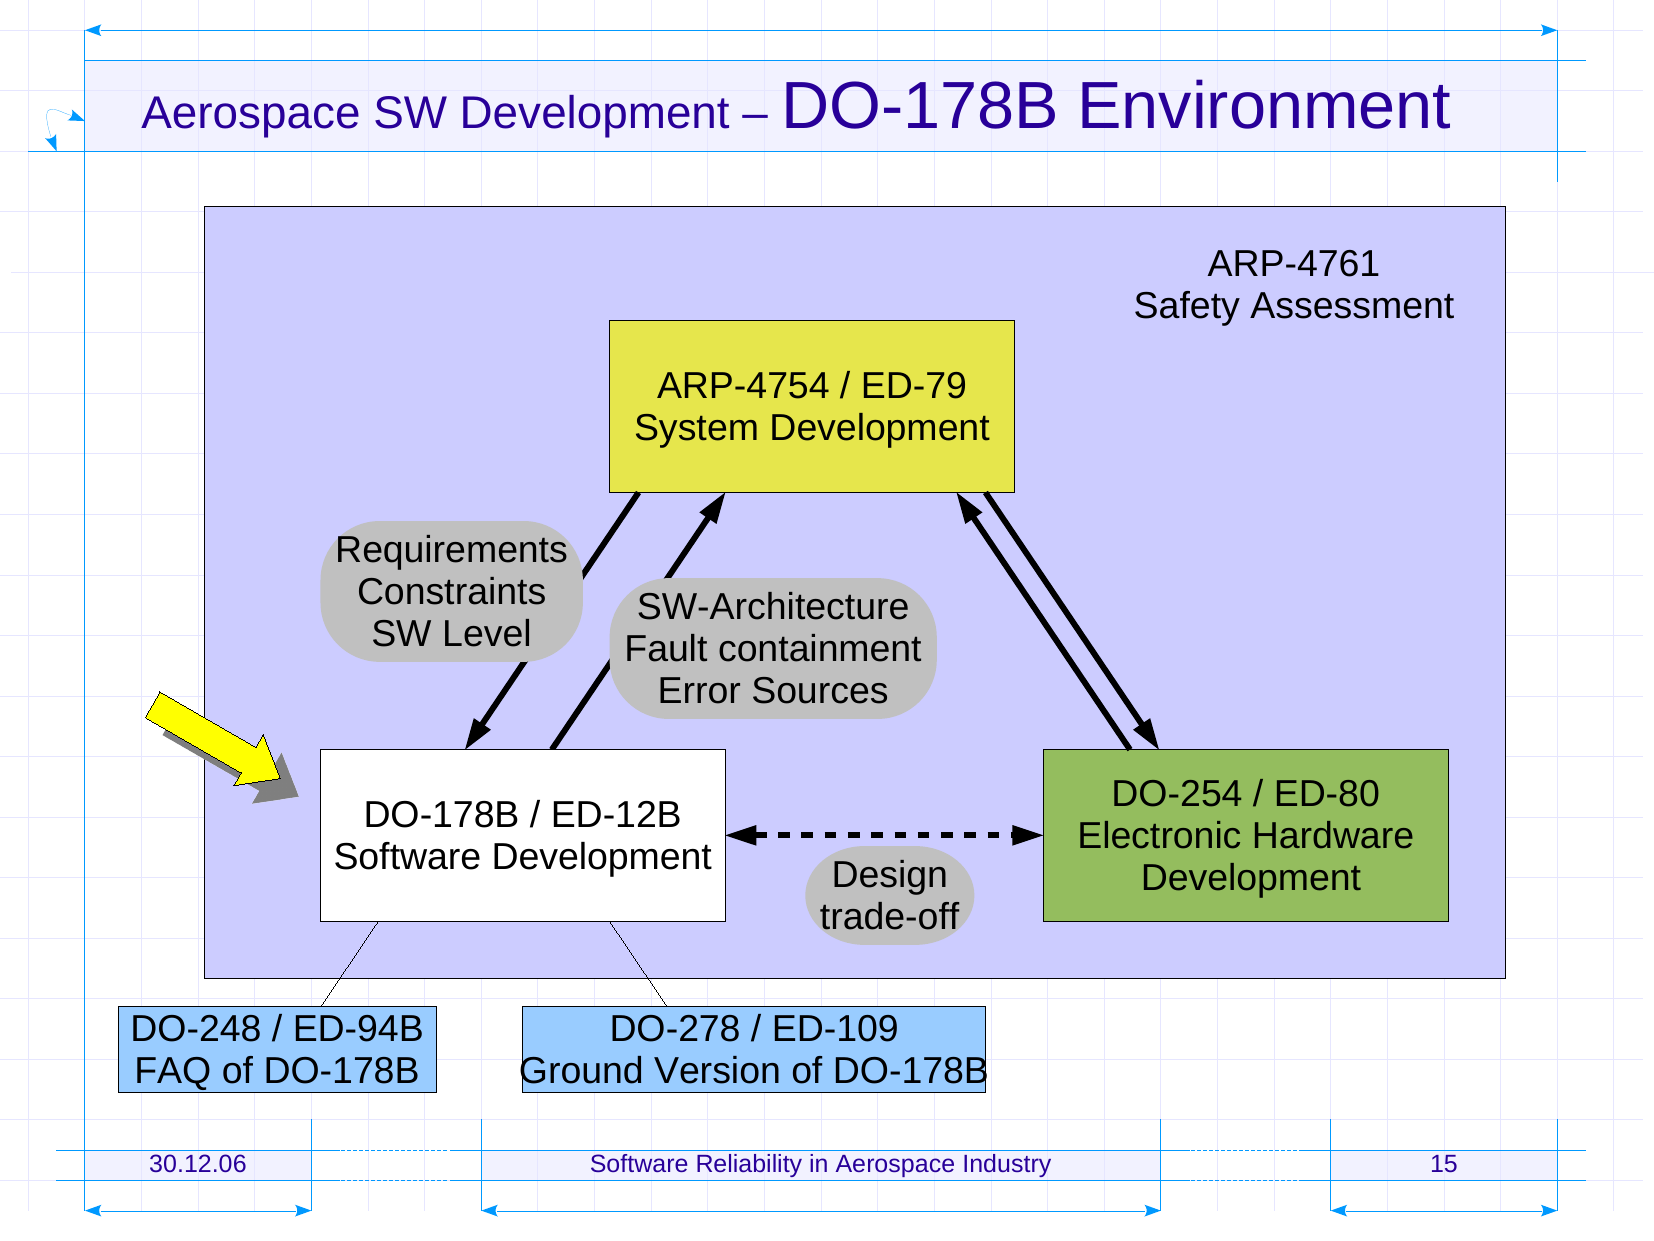

# Aerospace SW Development – DO-178B Environment
ARP-4761
Safety Assessment
ARP-4754 / ED-79
System Development
Requirements
Constraints
SW Level
SW-Architecture
Fault containment
Error Sources
DO-178B / ED-12B
Software Development
DO-254 / ED-80
Electronic Hardware
 Development
DO-178B / ED-12B
Software Development
Design
trade-off
DO-248 / ED-94B
FAQ of DO-178B
DO-278 / ED-109
Ground Version of DO-178B
30.12.06
Software Reliability in Aerospace Industry
15